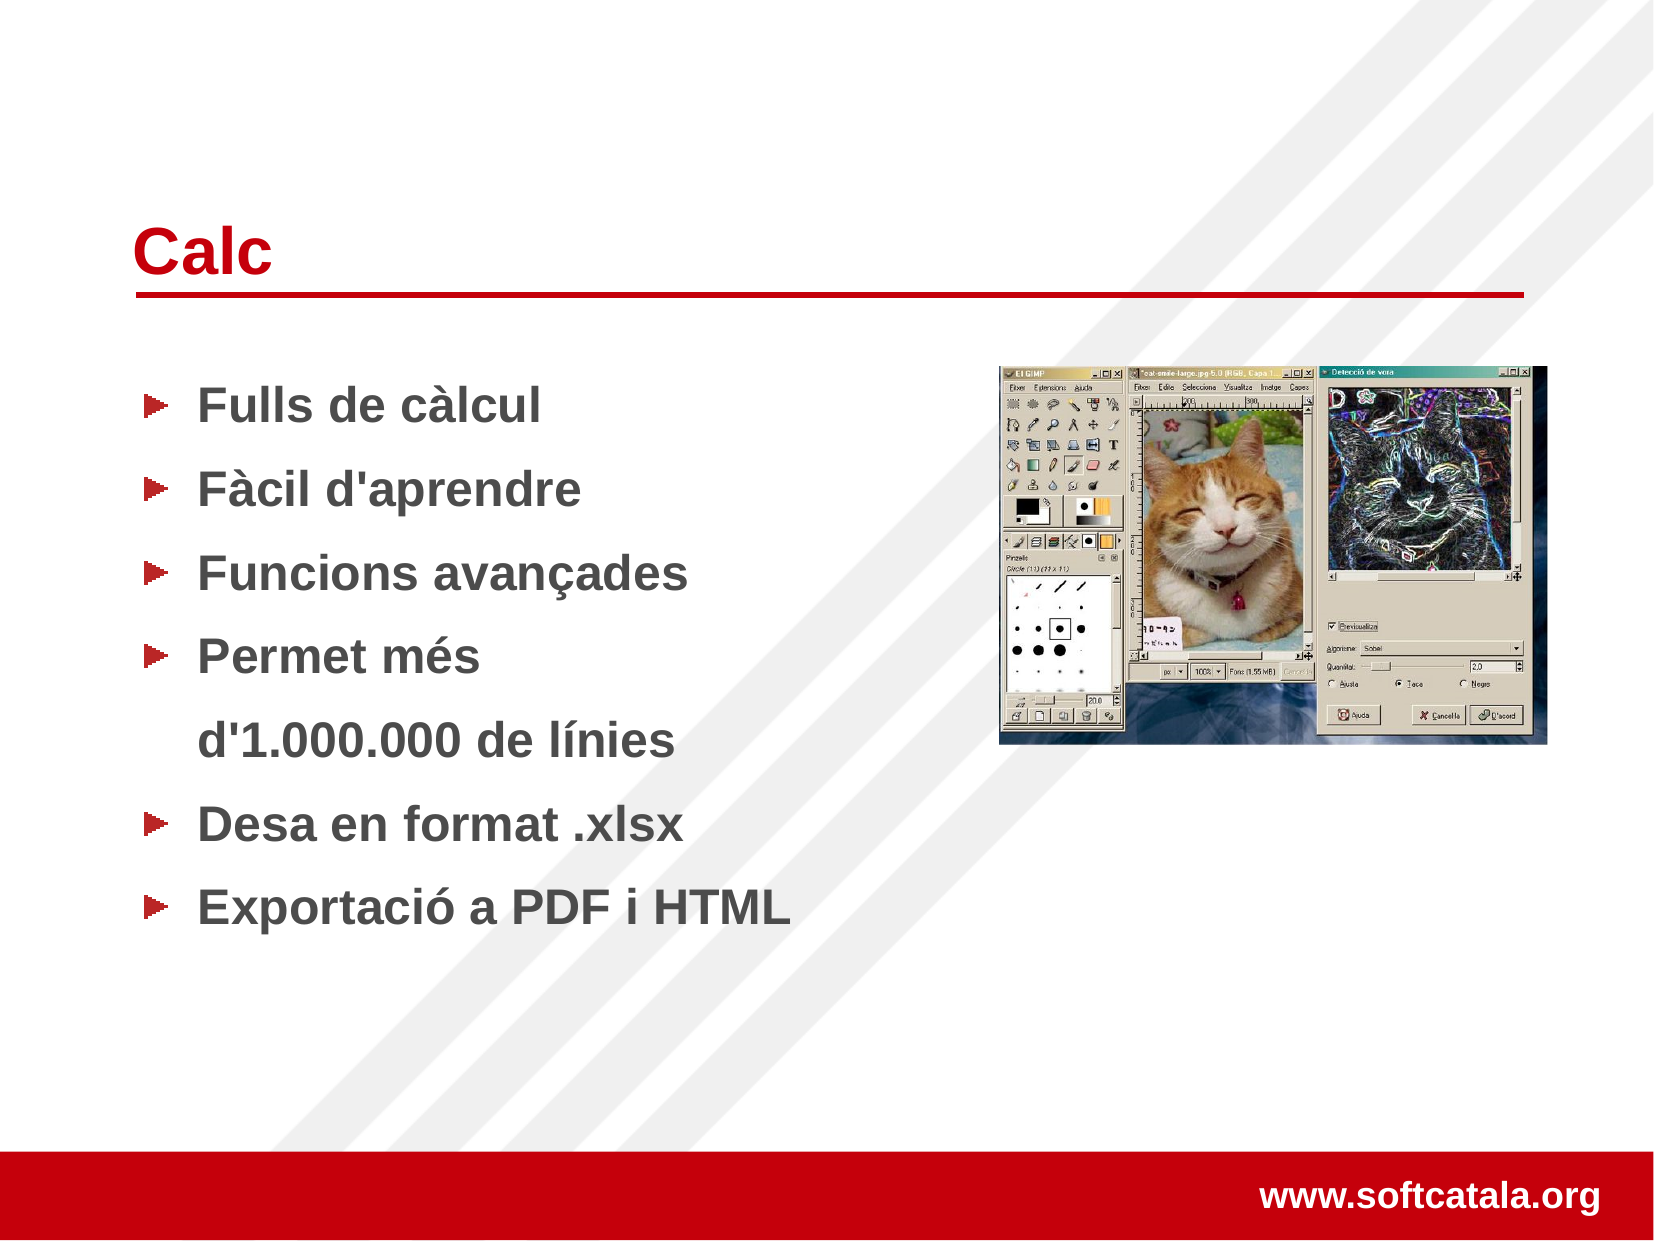

Calc
Fulls de càlcul
Fàcil d'aprendre
Funcions avançades
Permet més
d'1.000.000 de línies
Desa en format .xlsx
Exportació a PDF i HTML
 www.softcatala.org